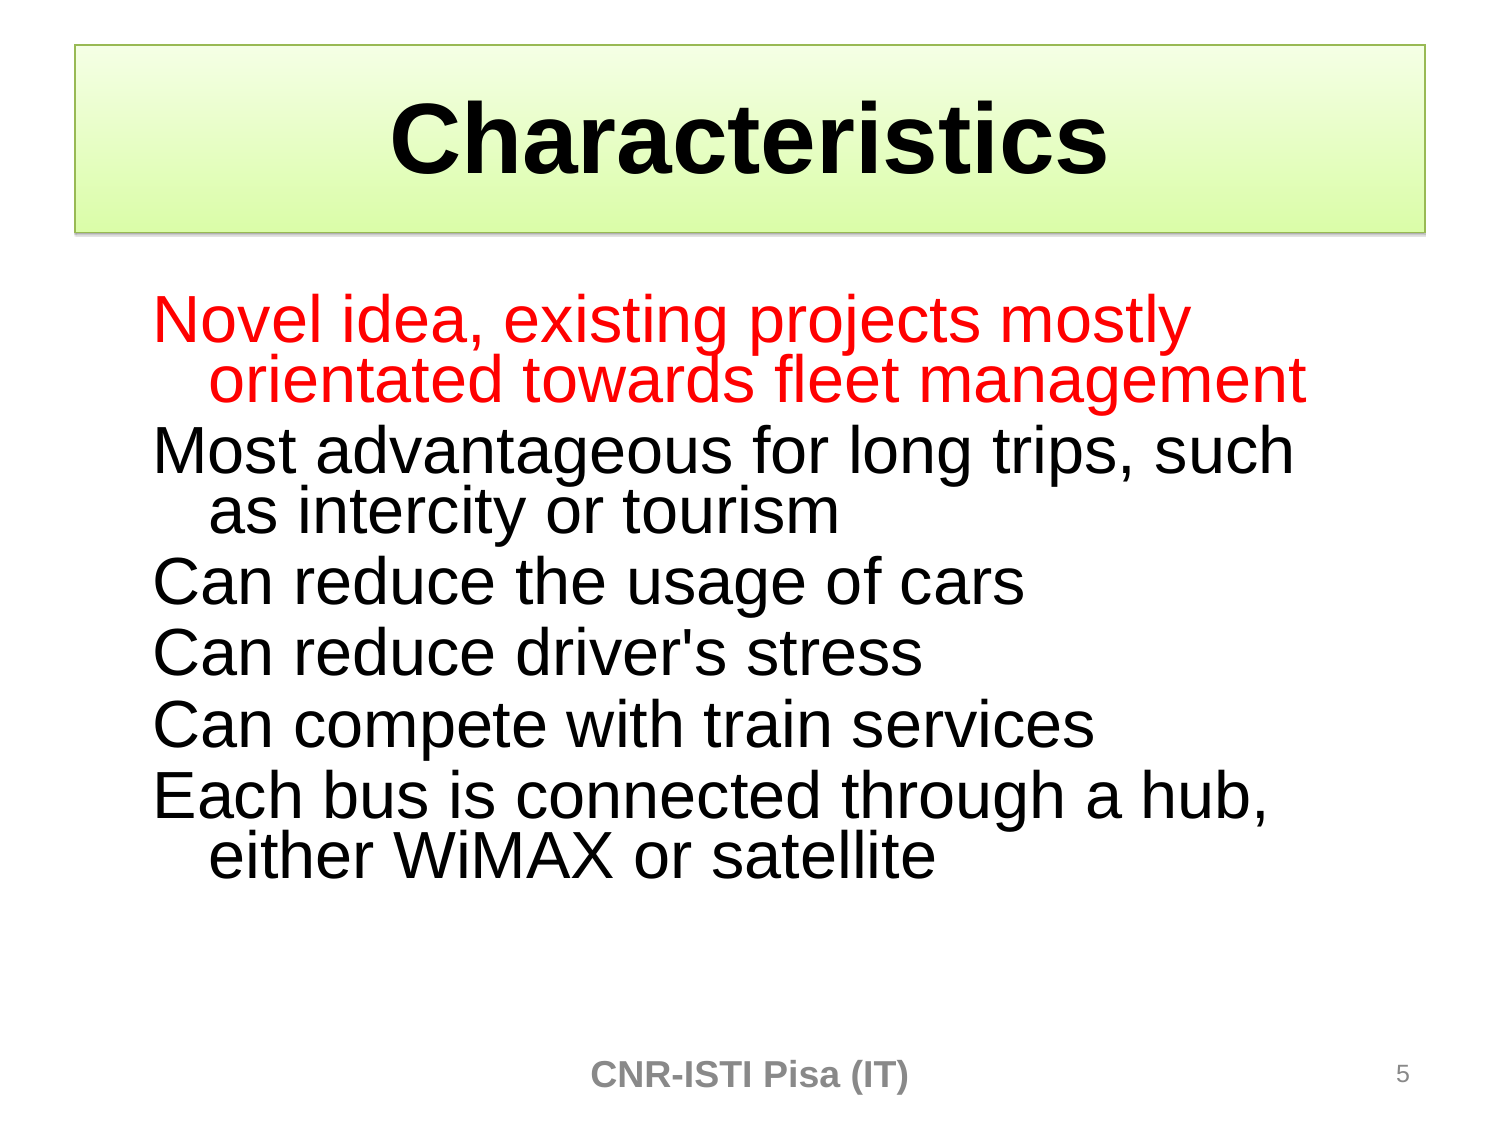

# Characteristics
Novel idea, existing projects mostly orientated towards fleet management
Most advantageous for long trips, such as intercity or tourism
Can reduce the usage of cars
Can reduce driver's stress
Can compete with train services
Each bus is connected through a hub, either WiMAX or satellite
CNR-ISTI Pisa (IT)